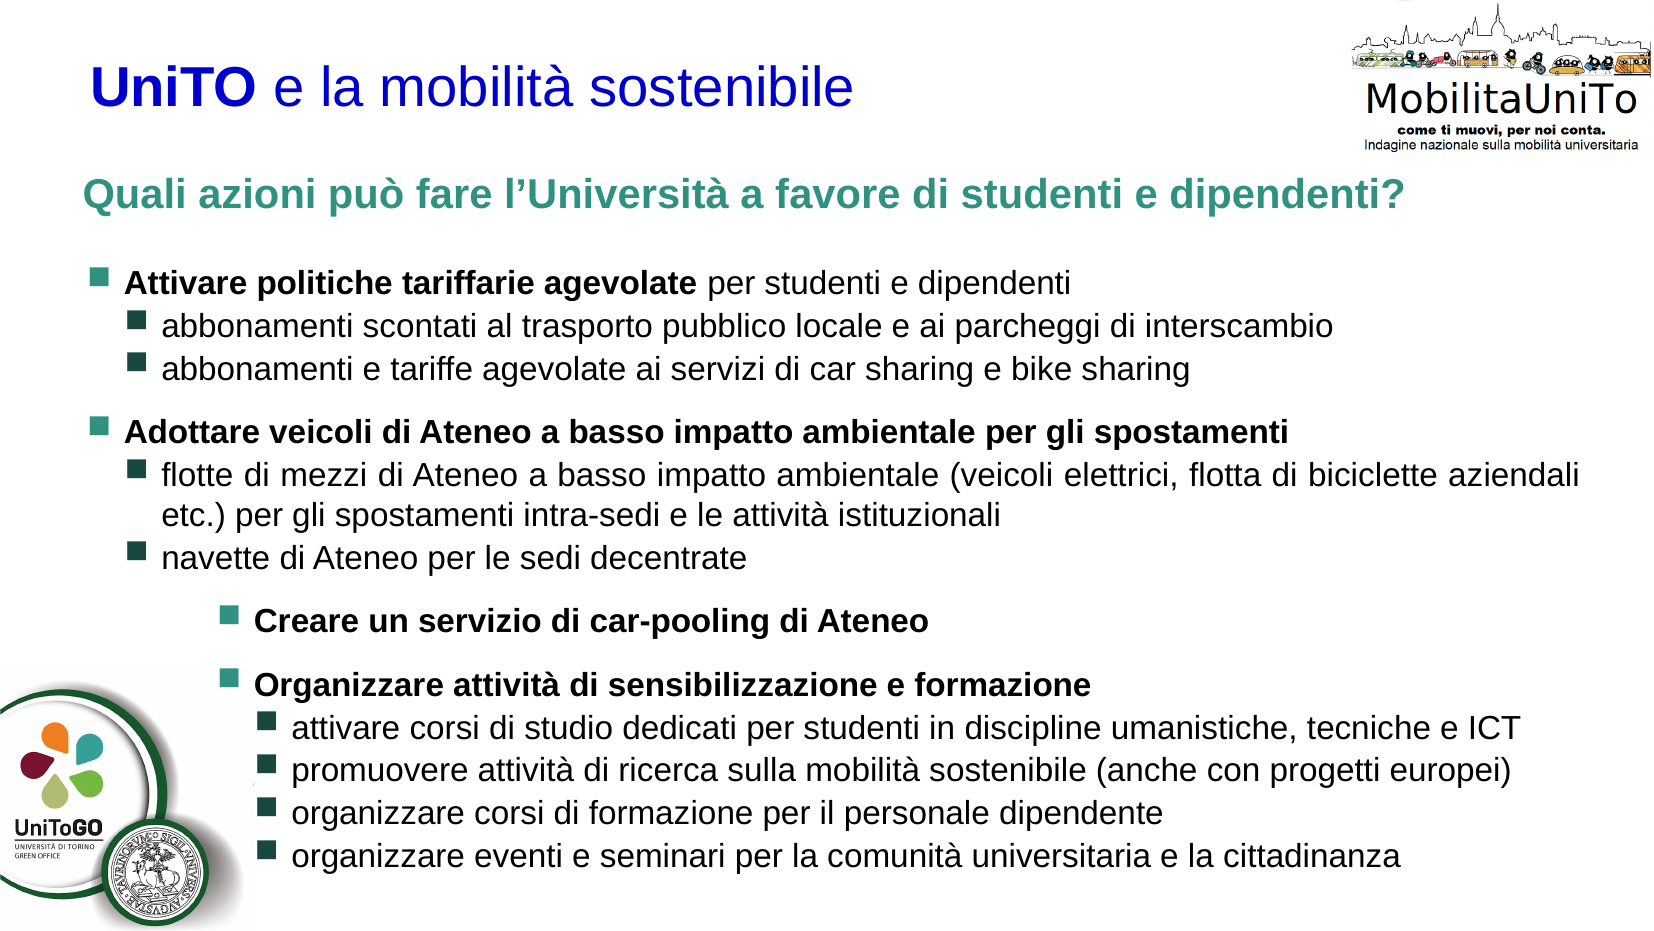

UniTO e la mobilità sostenibile
Quali azioni può fare l’Università a favore di studenti e dipendenti?
# Attivare politiche tariffarie agevolate per studenti e dipendenti
abbonamenti scontati al trasporto pubblico locale e ai parcheggi di interscambio
abbonamenti e tariffe agevolate ai servizi di car sharing e bike sharing
Adottare veicoli di Ateneo a basso impatto ambientale per gli spostamenti
flotte di mezzi di Ateneo a basso impatto ambientale (veicoli elettrici, flotta di biciclette aziendali etc.) per gli spostamenti intra-sedi e le attività istituzionali
navette di Ateneo per le sedi decentrate
Creare un servizio di car-pooling di Ateneo
Organizzare attività di sensibilizzazione e formazione
attivare corsi di studio dedicati per studenti in discipline umanistiche, tecniche e ICT
promuovere attività di ricerca sulla mobilità sostenibile (anche con progetti europei)
organizzare corsi di formazione per il personale dipendente
organizzare eventi e seminari per la comunità universitaria e la cittadinanza